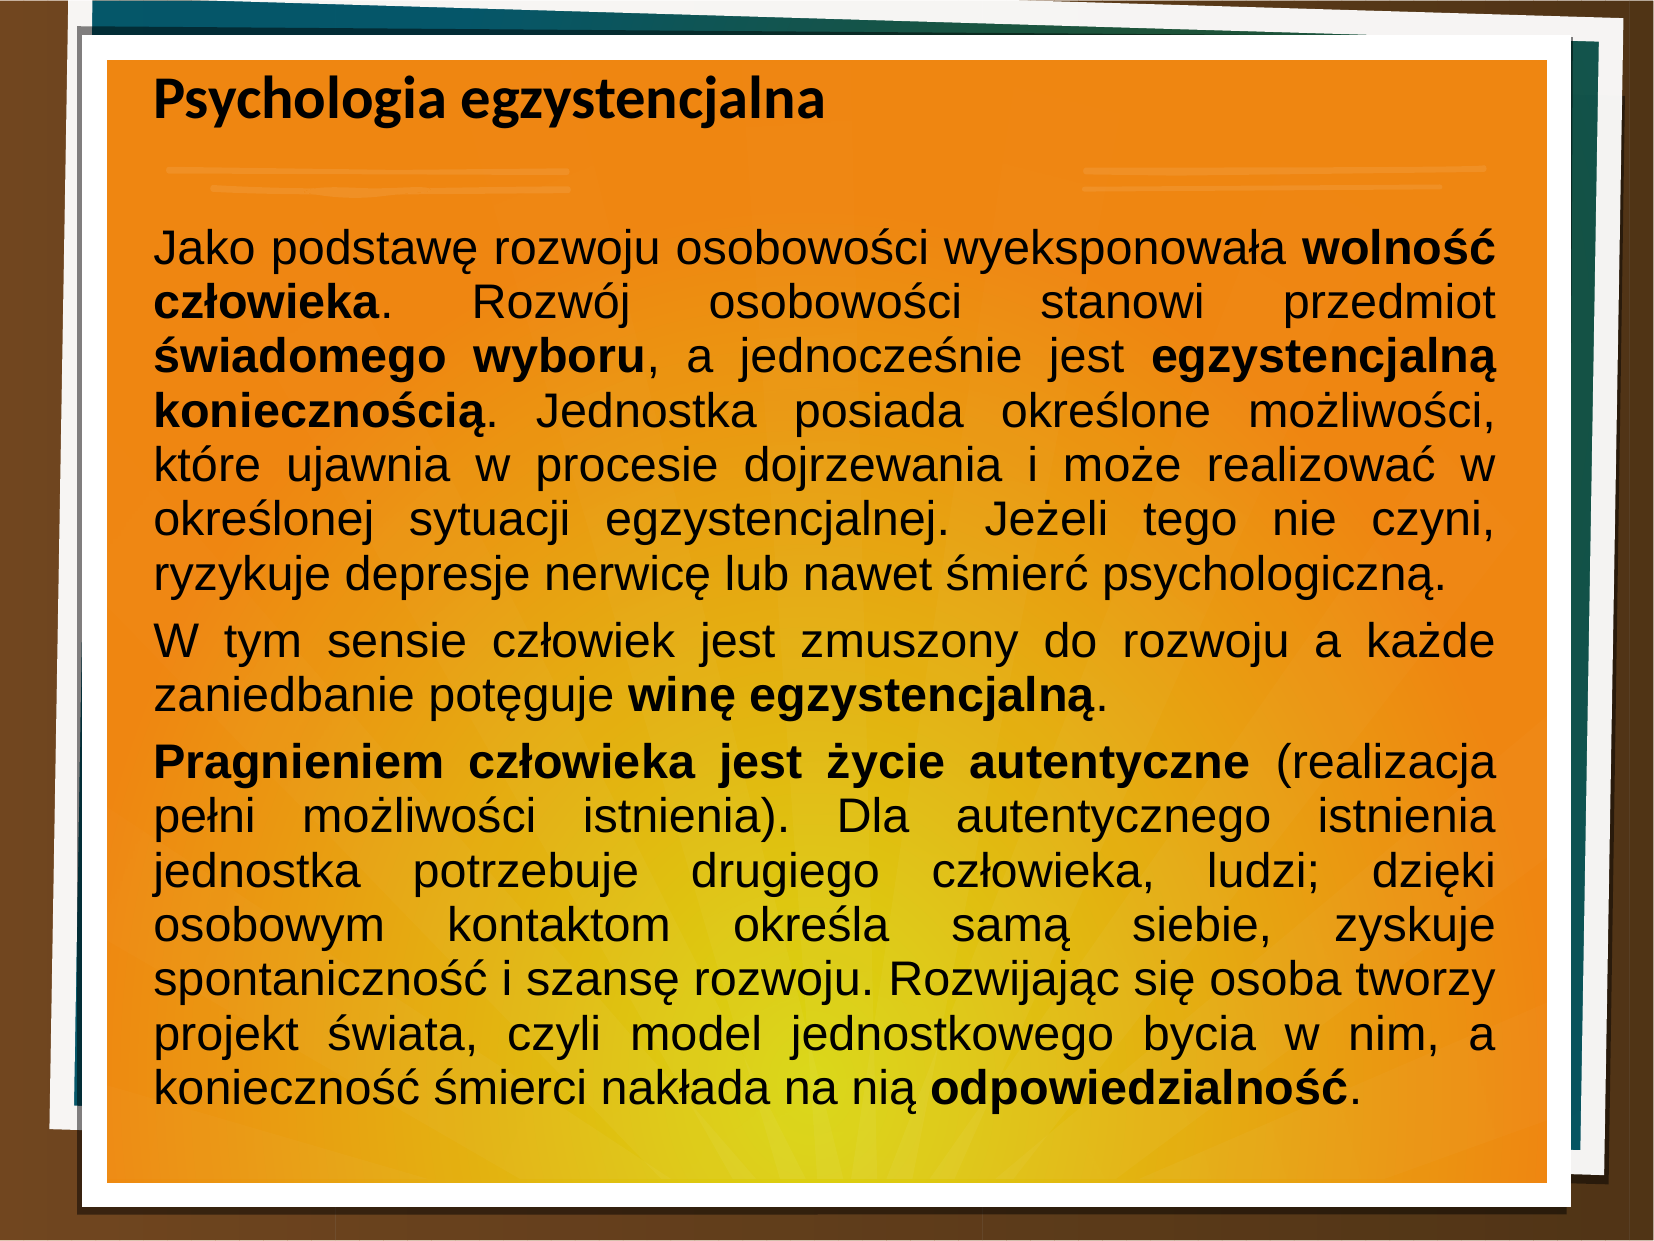

Psychologia egzystencjalna
Jako podstawę rozwoju osobowości wyeksponowała wolność człowieka. Rozwój osobowości stanowi przedmiot świadomego wyboru, a jednocześnie jest egzystencjalną koniecznością. Jednostka posiada określone możliwości, które ujawnia w procesie dojrzewania i może realizować w określonej sytuacji egzystencjalnej. Jeżeli tego nie czyni, ryzykuje depresje nerwicę lub nawet śmierć psychologiczną.
W tym sensie człowiek jest zmuszony do rozwoju a każde zaniedbanie potęguje winę egzystencjalną.
Pragnieniem człowieka jest życie autentyczne (realizacja pełni możliwości istnienia). Dla autentycznego istnienia jednostka potrzebuje drugiego człowieka, ludzi; dzięki osobowym kontaktom określa samą siebie, zyskuje spontaniczność i szansę rozwoju. Rozwijając się osoba tworzy projekt świata, czyli model jednostkowego bycia w nim, a konieczność śmierci nakłada na nią odpowiedzialność.